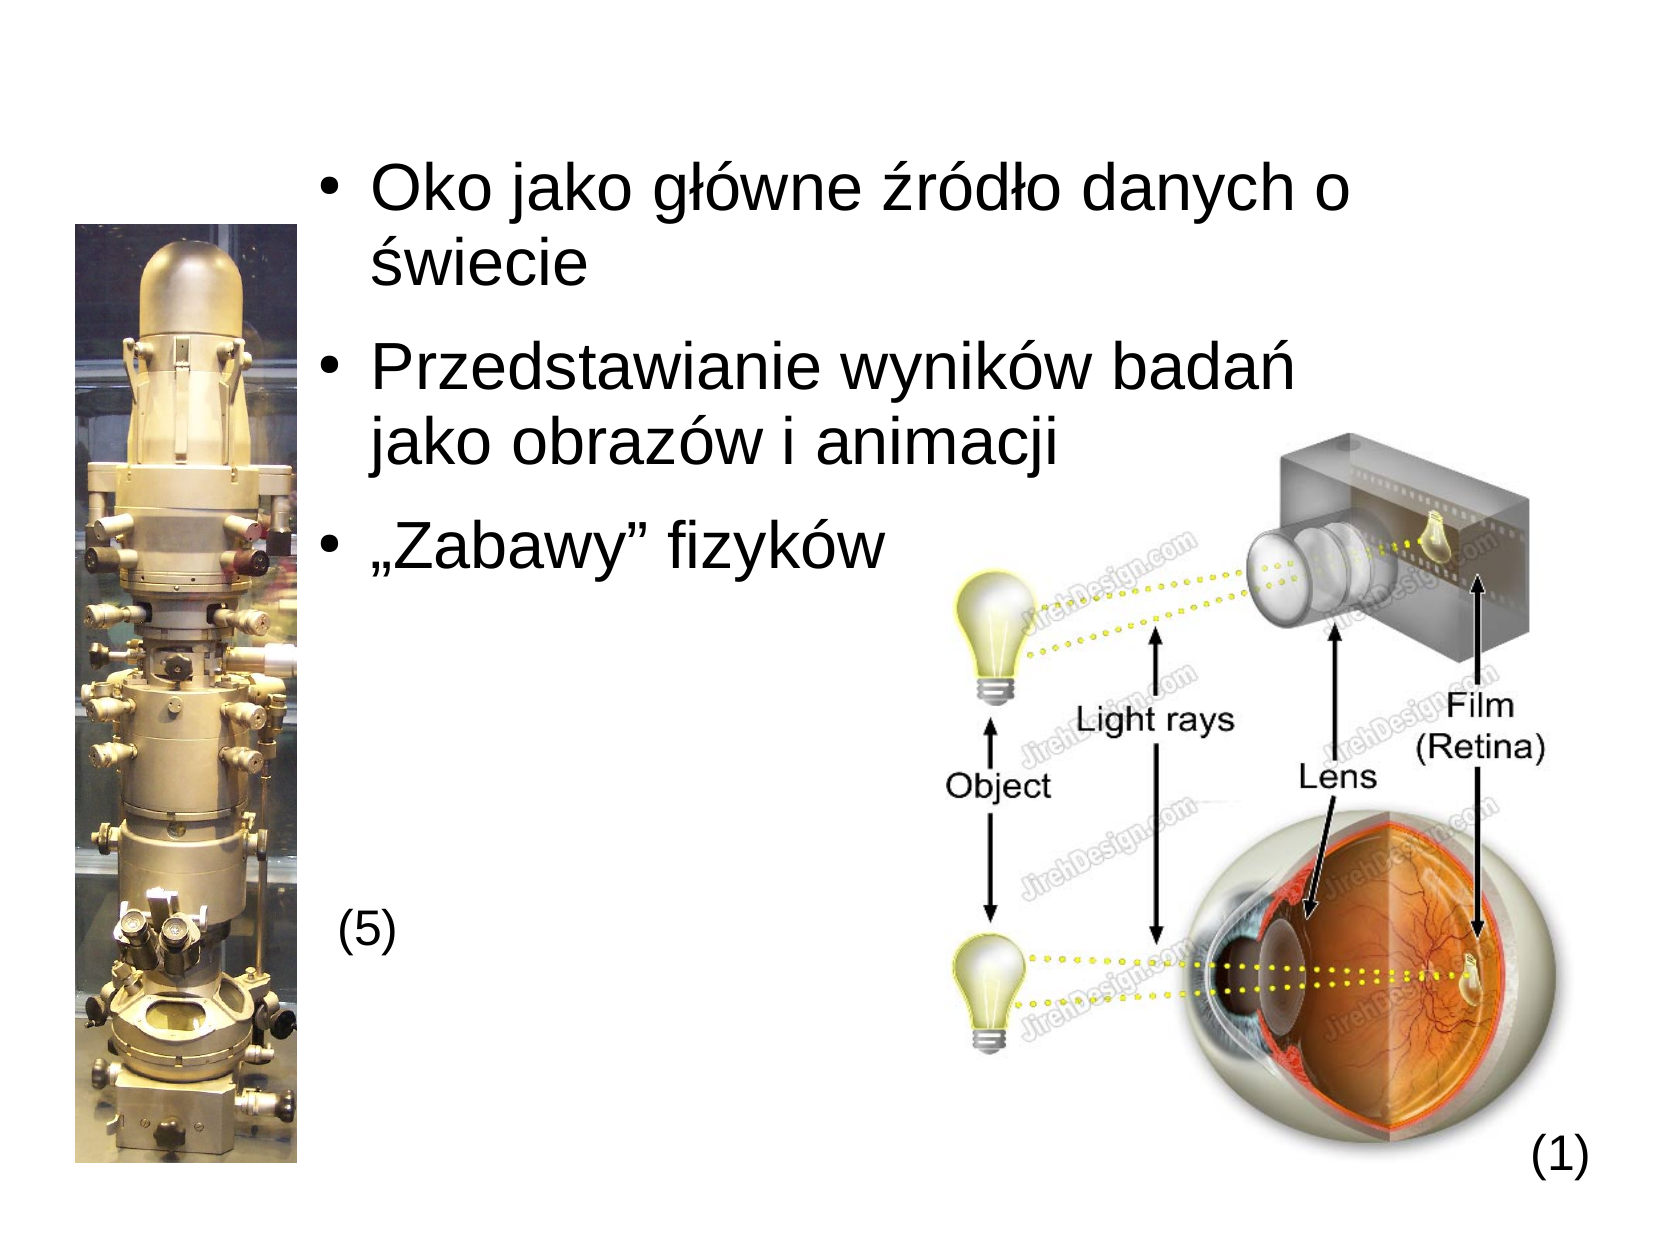

# Oko jako główne źródło danych o świecie
Przedstawianie wyników badań jako obrazów i animacji
„Zabawy” fizyków
(5)
(1)